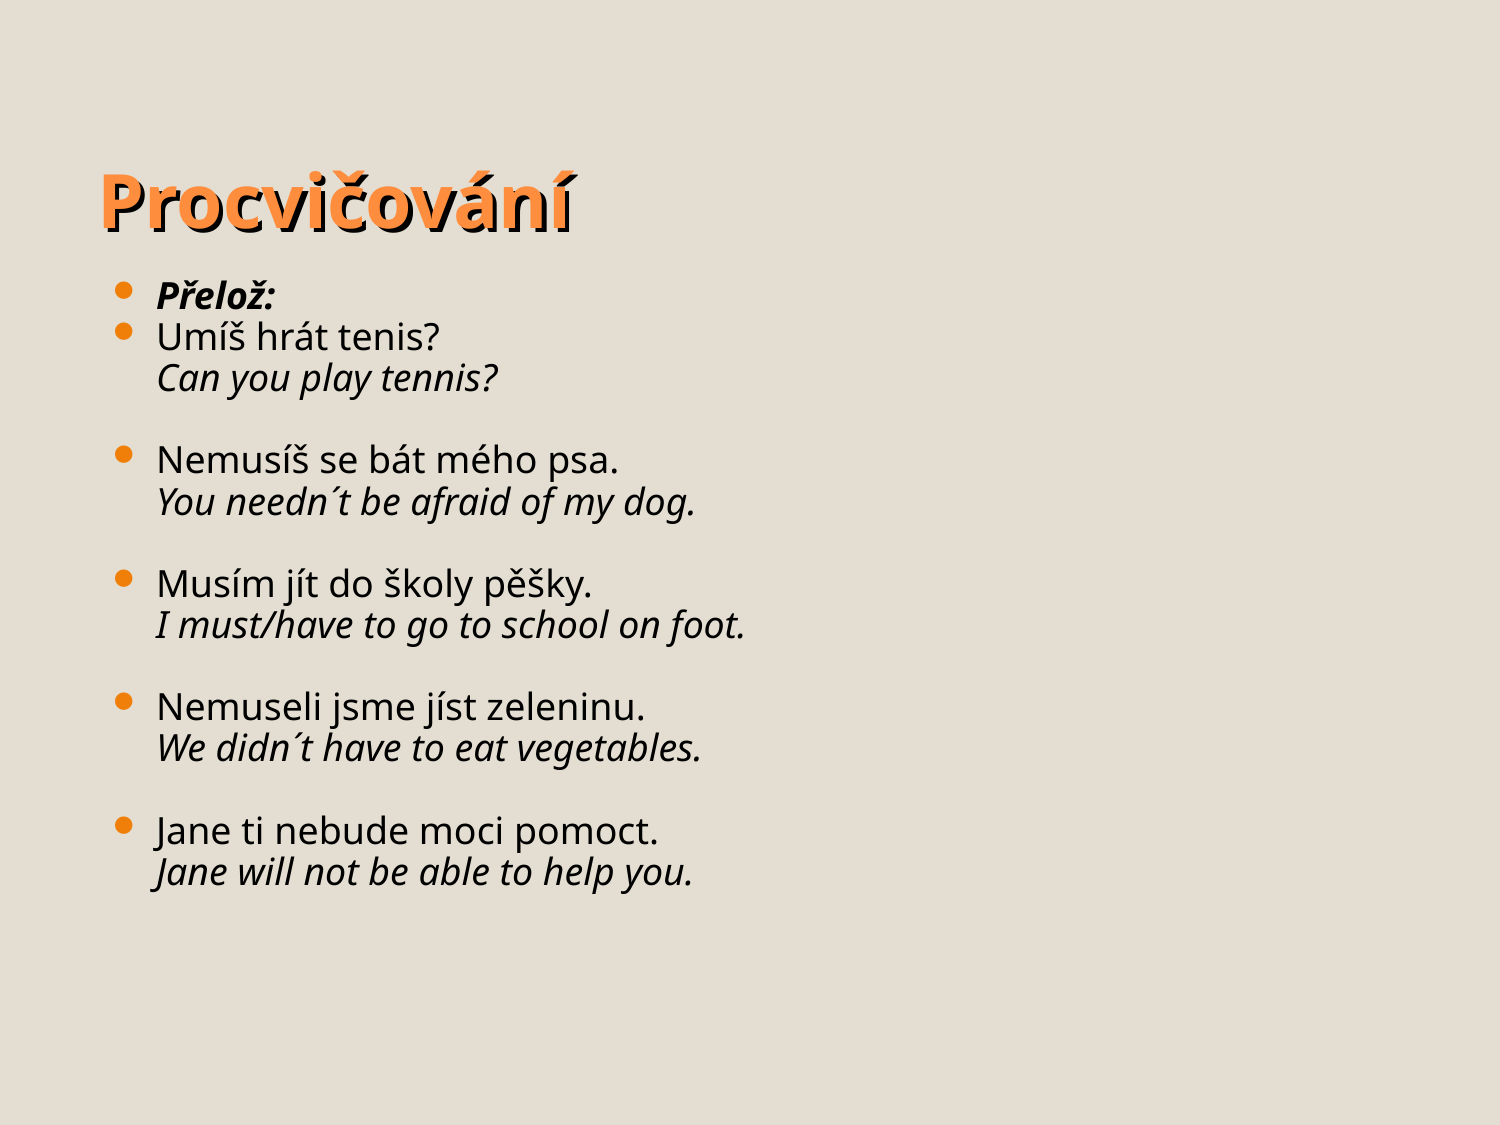

# Procvičování
Přelož:
Umíš hrát tenis?
	Can you play tennis?
Nemusíš se bát mého psa.
	You needn´t be afraid of my dog.
Musím jít do školy pěšky.
	I must/have to go to school on foot.
Nemuseli jsme jíst zeleninu.
	We didn´t have to eat vegetables.
Jane ti nebude moci pomoct.
	Jane will not be able to help you.